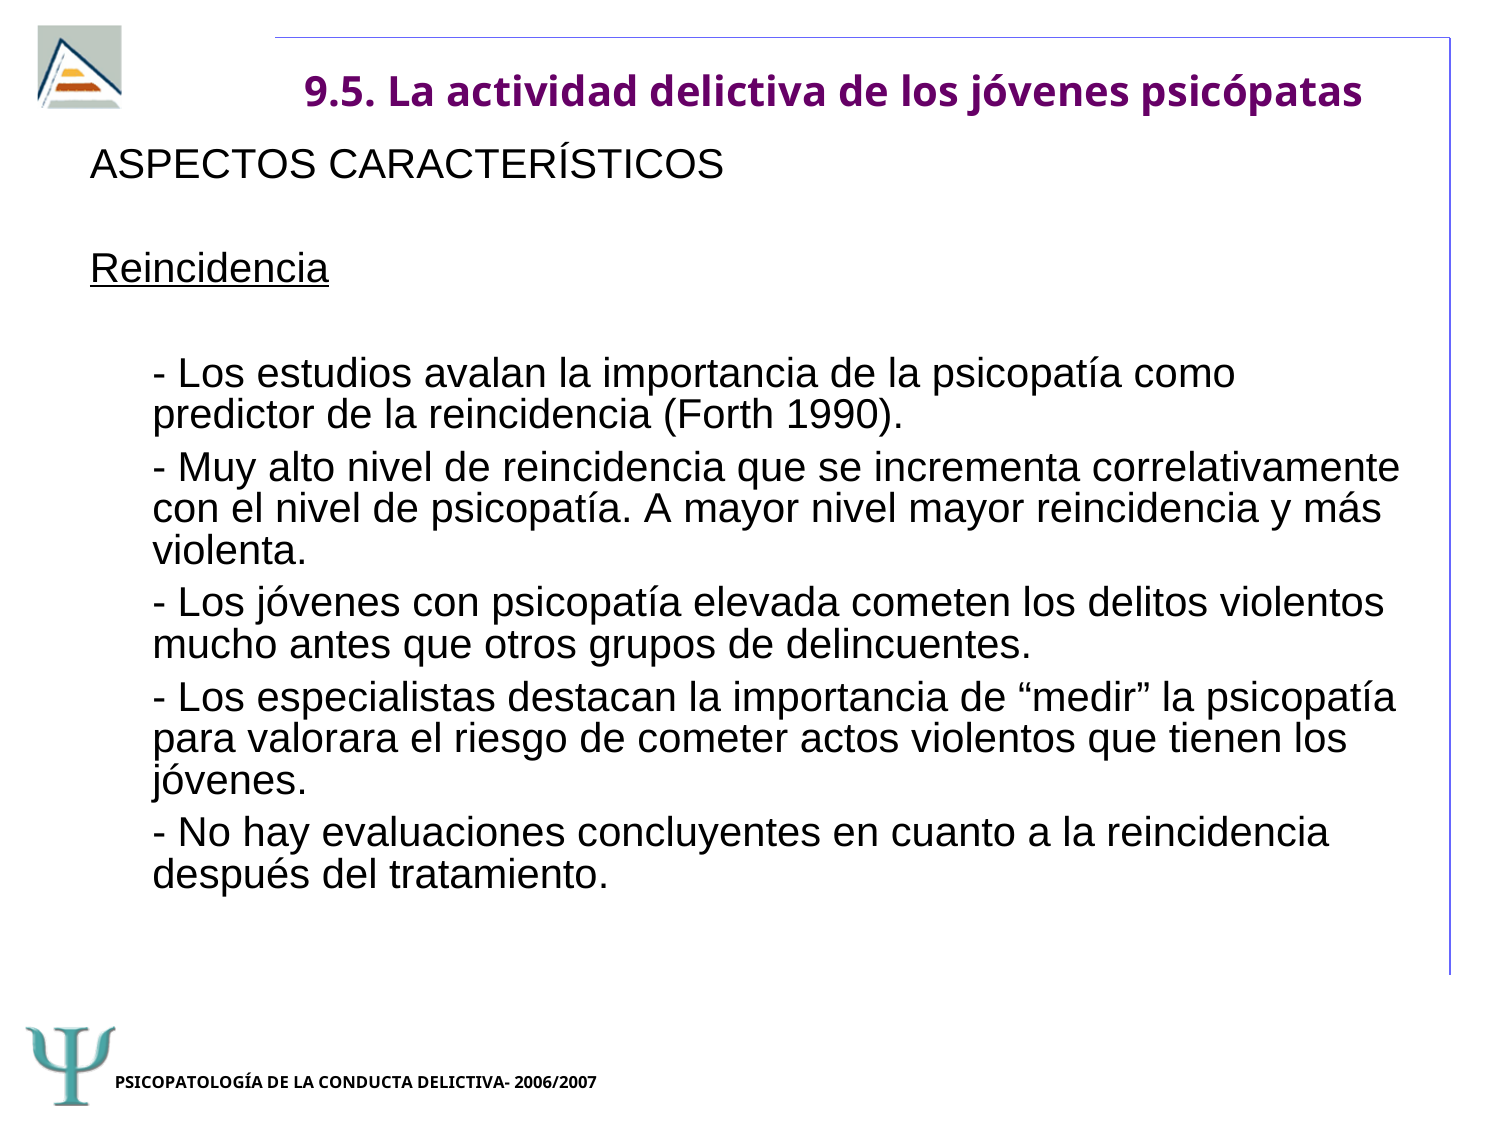

# 9.5. La actividad delictiva de los jóvenes psicópatas
ASPECTOS CARACTERÍSTICOS
Reincidencia
	- Los estudios avalan la importancia de la psicopatía como predictor de la reincidencia (Forth 1990).
	- Muy alto nivel de reincidencia que se incrementa correlativamente con el nivel de psicopatía. A mayor nivel mayor reincidencia y más violenta.
	- Los jóvenes con psicopatía elevada cometen los delitos violentos mucho antes que otros grupos de delincuentes.
	- Los especialistas destacan la importancia de “medir” la psicopatía para valorara el riesgo de cometer actos violentos que tienen los jóvenes.
	- No hay evaluaciones concluyentes en cuanto a la reincidencia después del tratamiento.